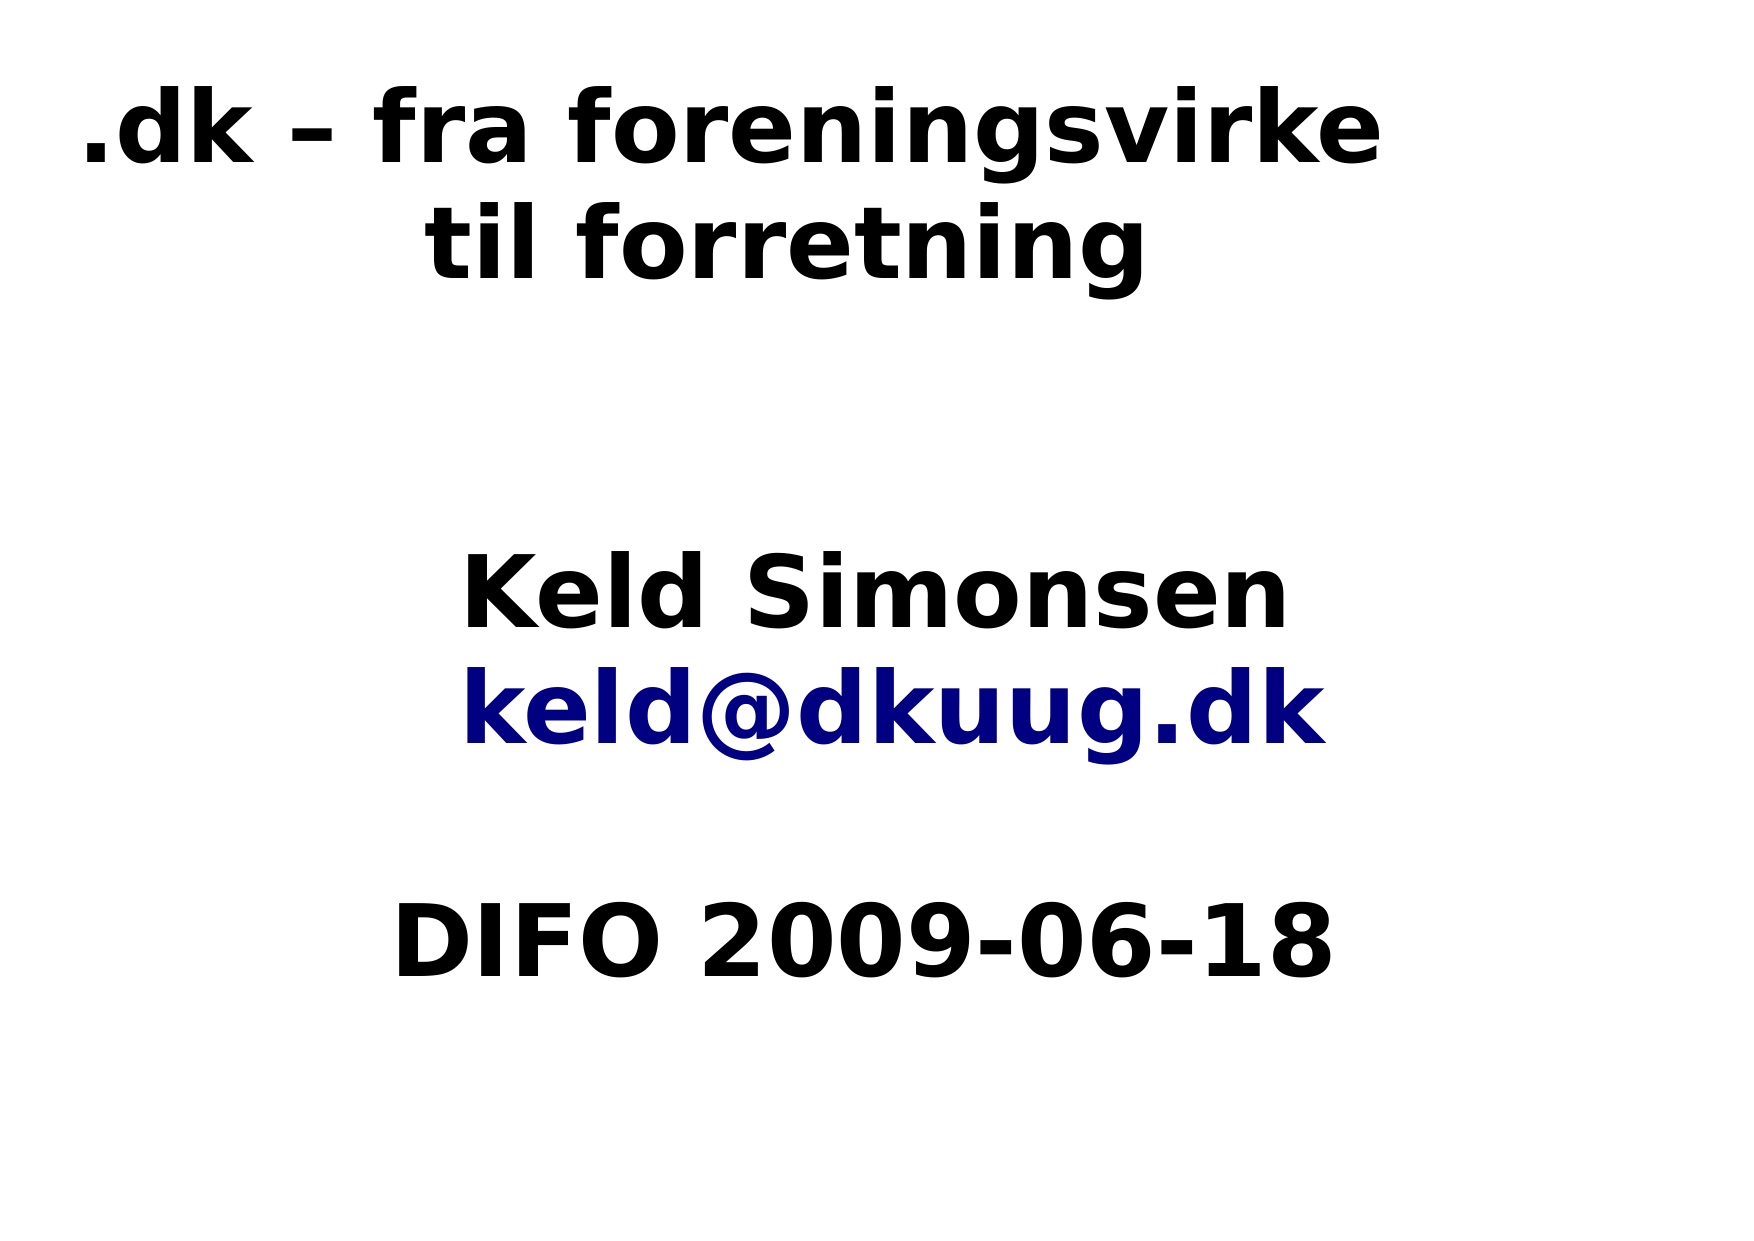

.dk – fra foreningsvirke
 til forretning
 Keld Simonsen
 keld@dkuug.dk
 DIFO 2009-06-18